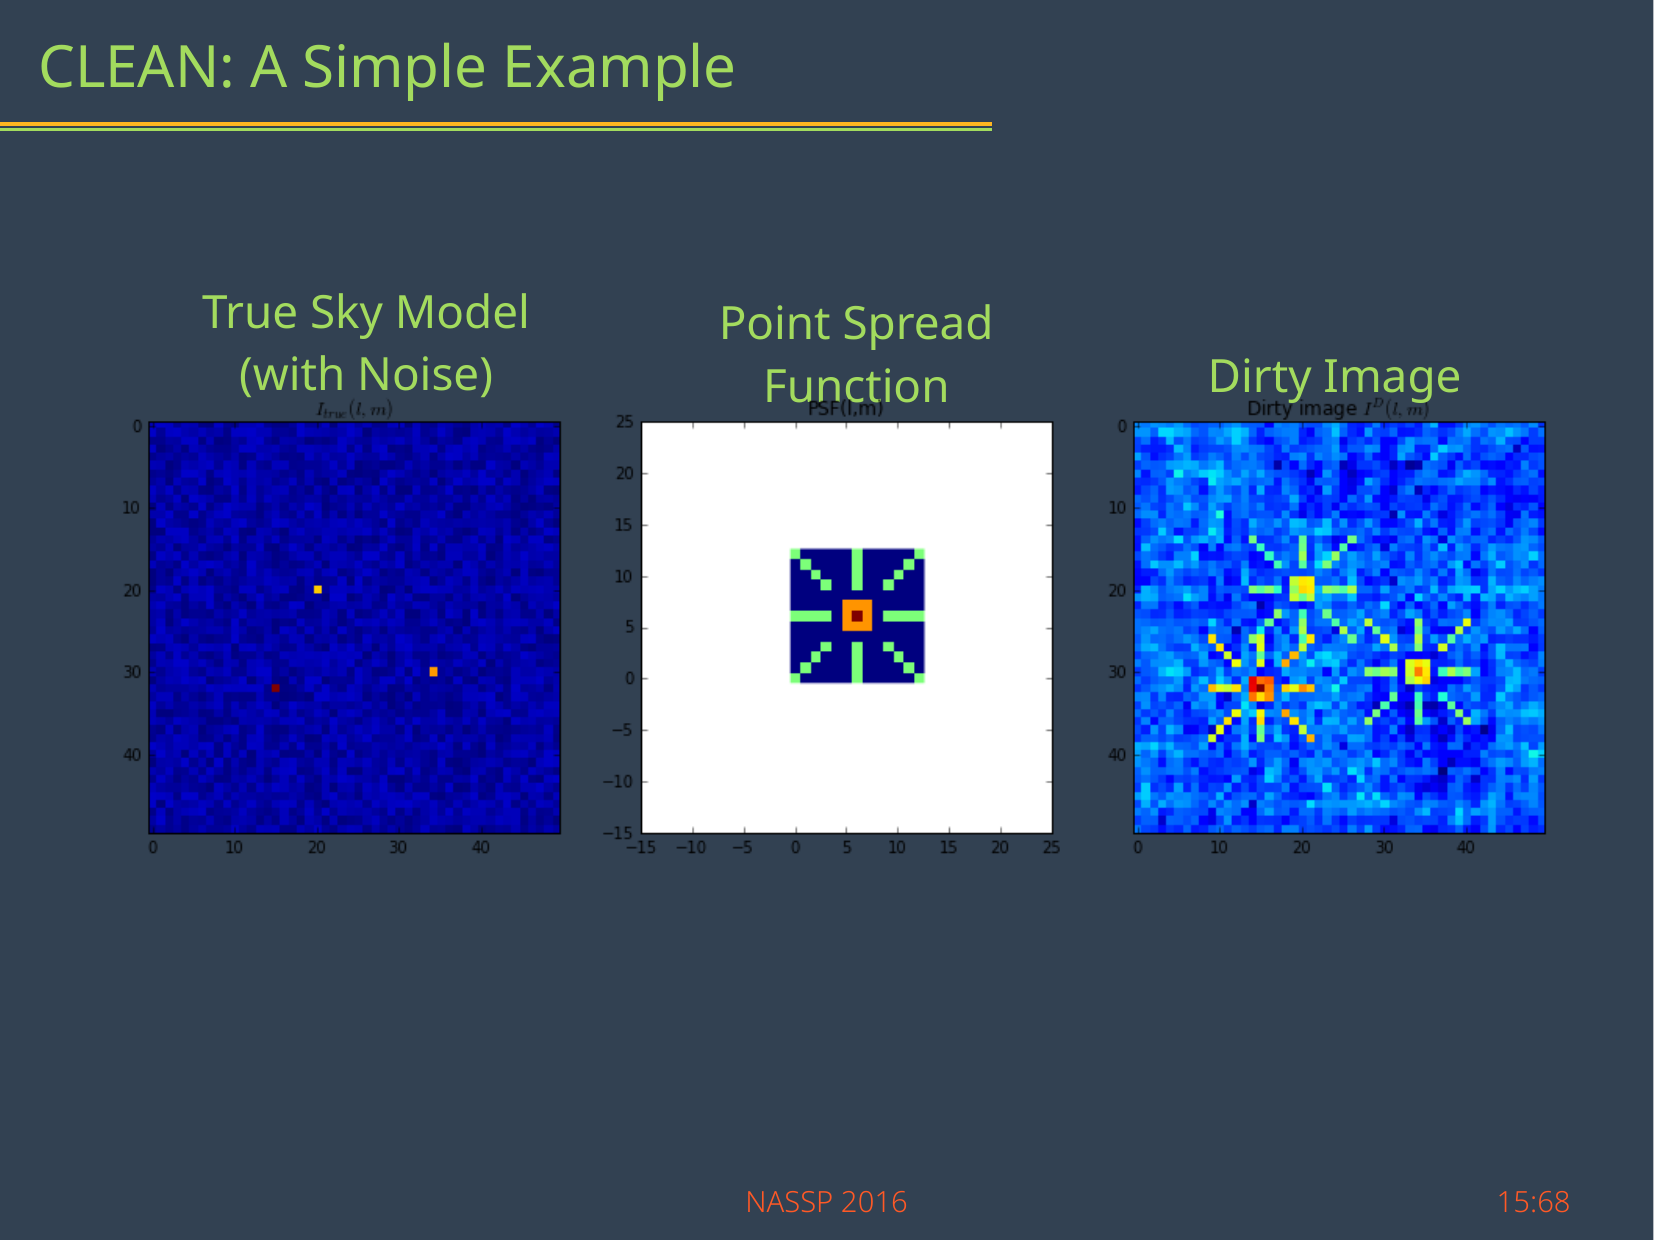

CLEAN: A Simple Example
True Sky Model (with Noise)
Point Spread Function
Dirty Image
NASSP 2016
15